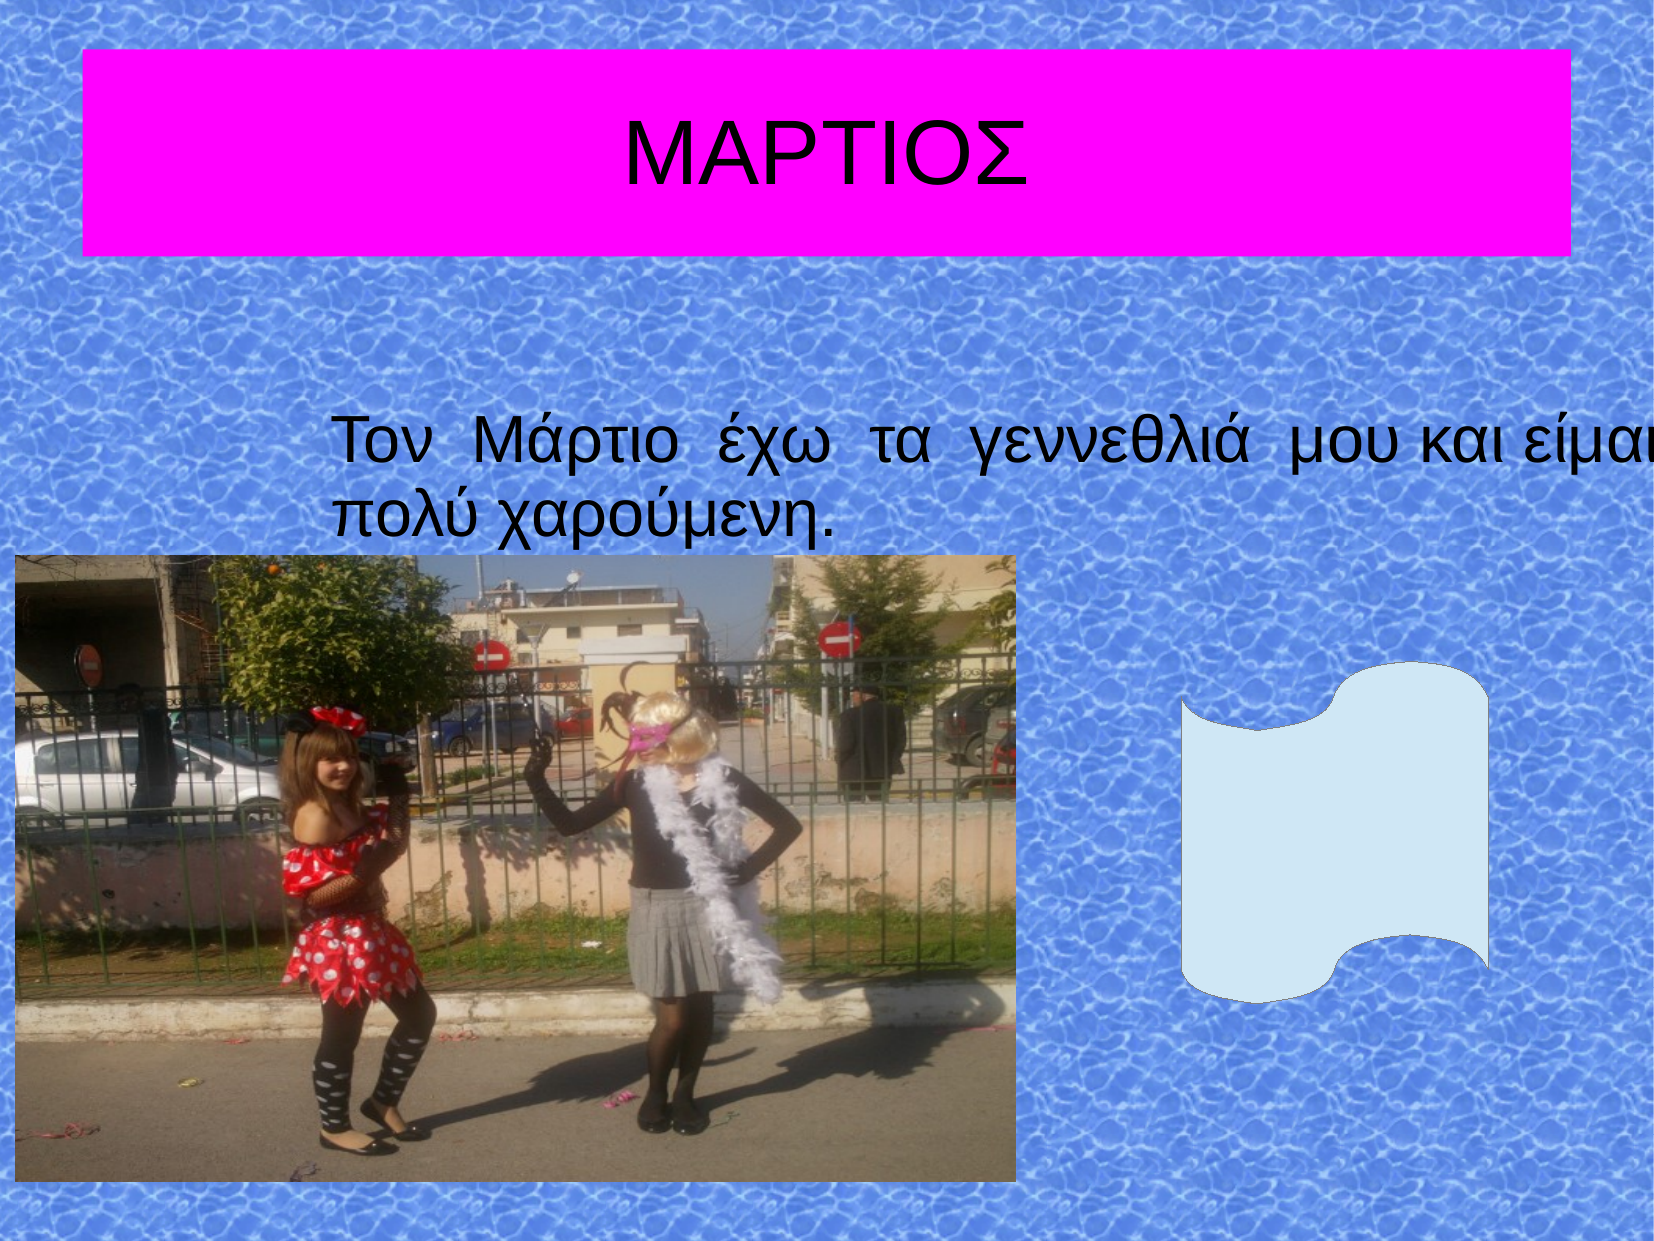

# ΜΑΡΤΙΟΣ
Τον Μάρτιο έχω τα γεννεθλιά μου και είμαι πολύ χαρούμενη.